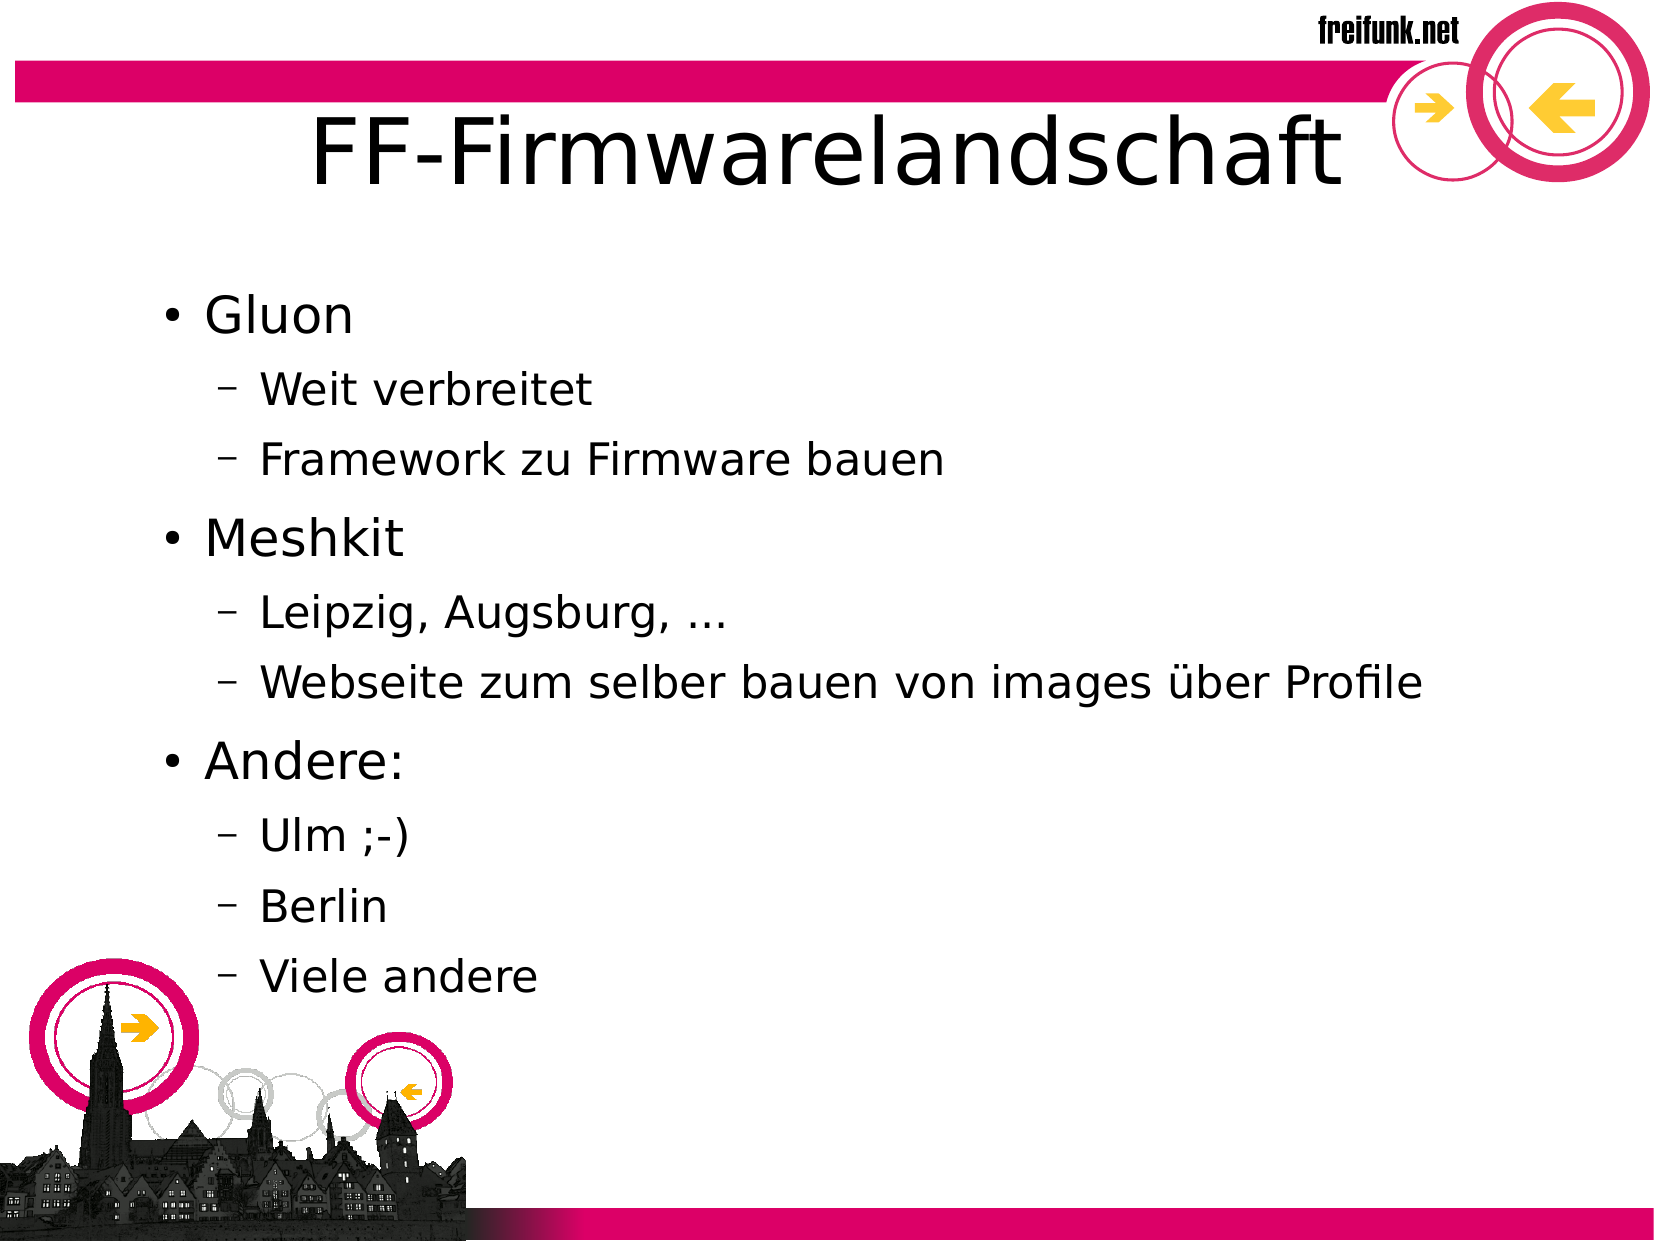

# FF-Firmwarelandschaft
Gluon
Weit verbreitet
Framework zu Firmware bauen
Meshkit
Leipzig, Augsburg, ...
Webseite zum selber bauen von images über Profile
Andere:
Ulm ;-)
Berlin
Viele andere